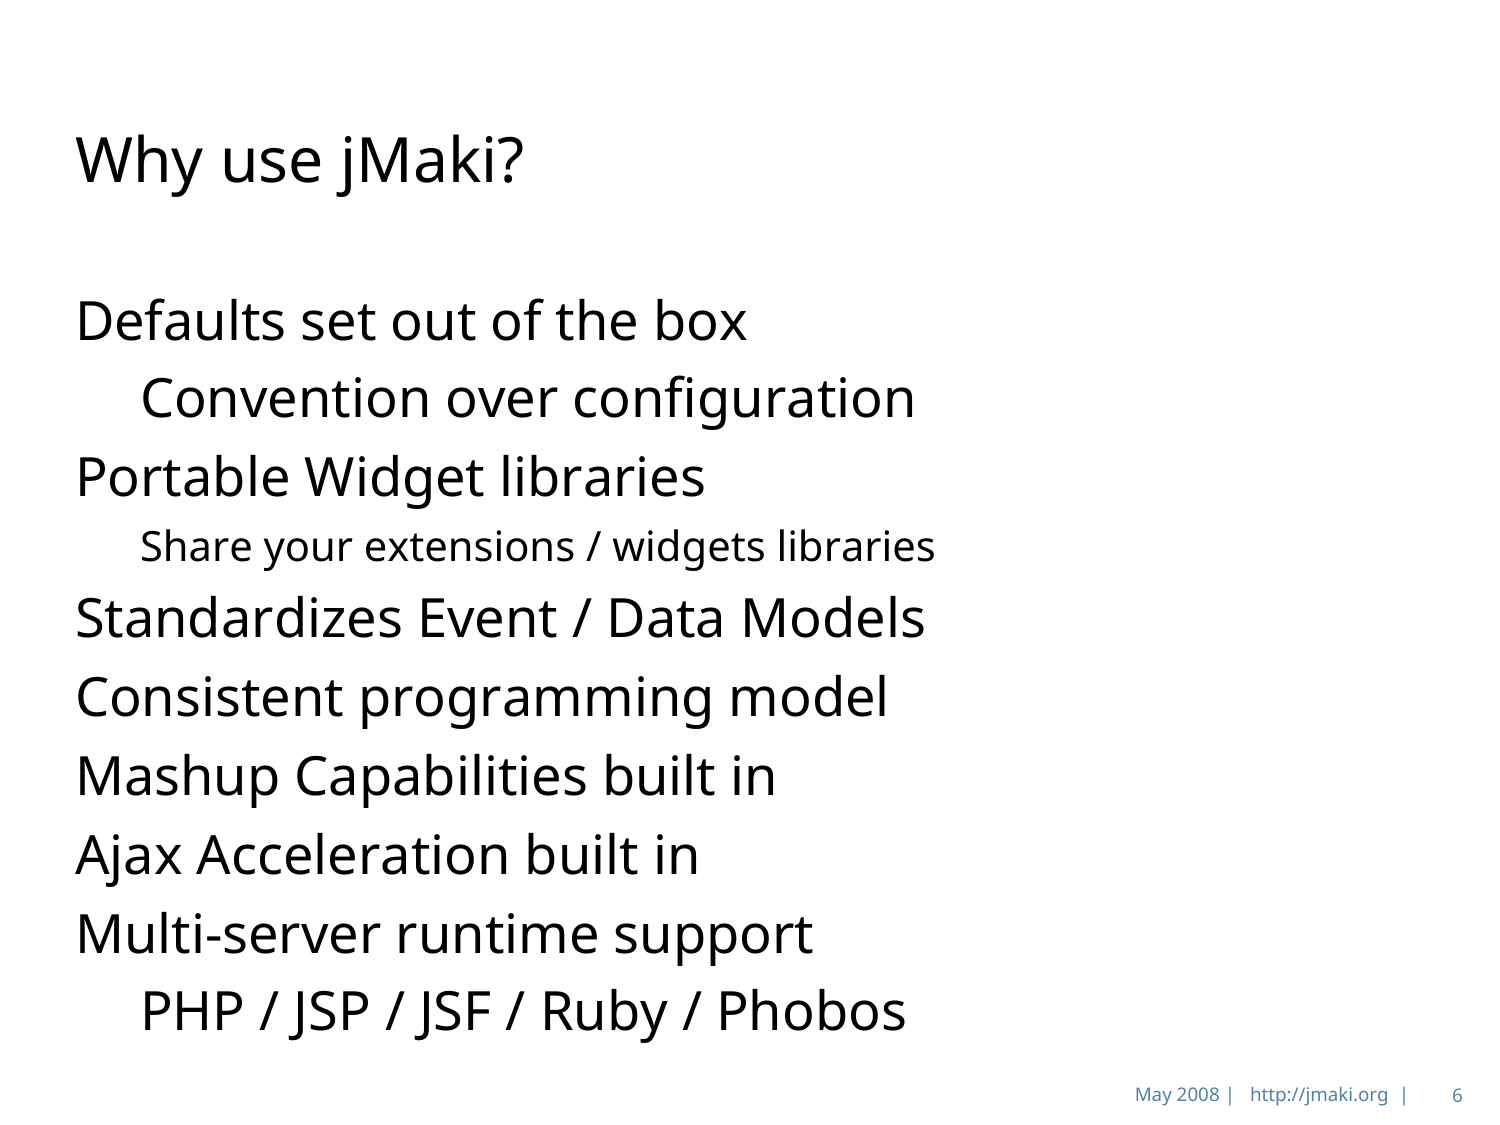

# Why use jMaki?
Defaults set out of the box
Convention over configuration
Portable Widget libraries
Share your extensions / widgets libraries
Standardizes Event / Data Models
Consistent programming model
Mashup Capabilities built in
Ajax Acceleration built in
Multi-server runtime support
PHP / JSP / JSF / Ruby / Phobos